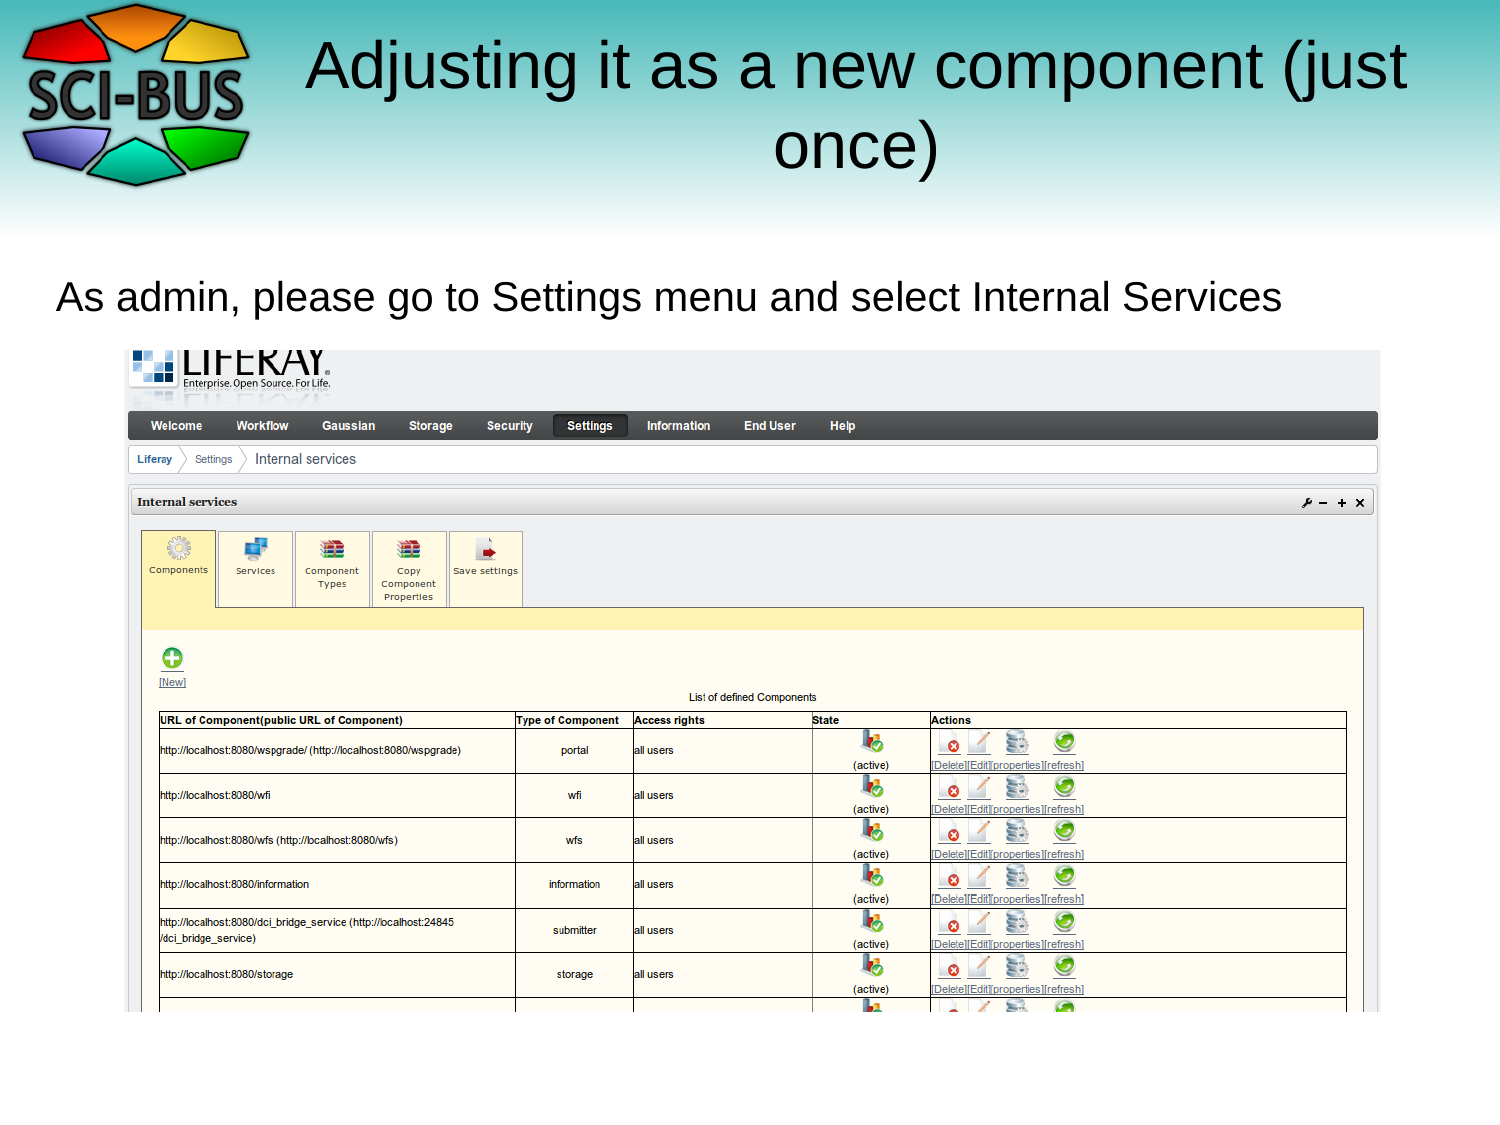

# Adjusting it as a new component (just once)
As admin, please go to Settings menu and select Internal Services